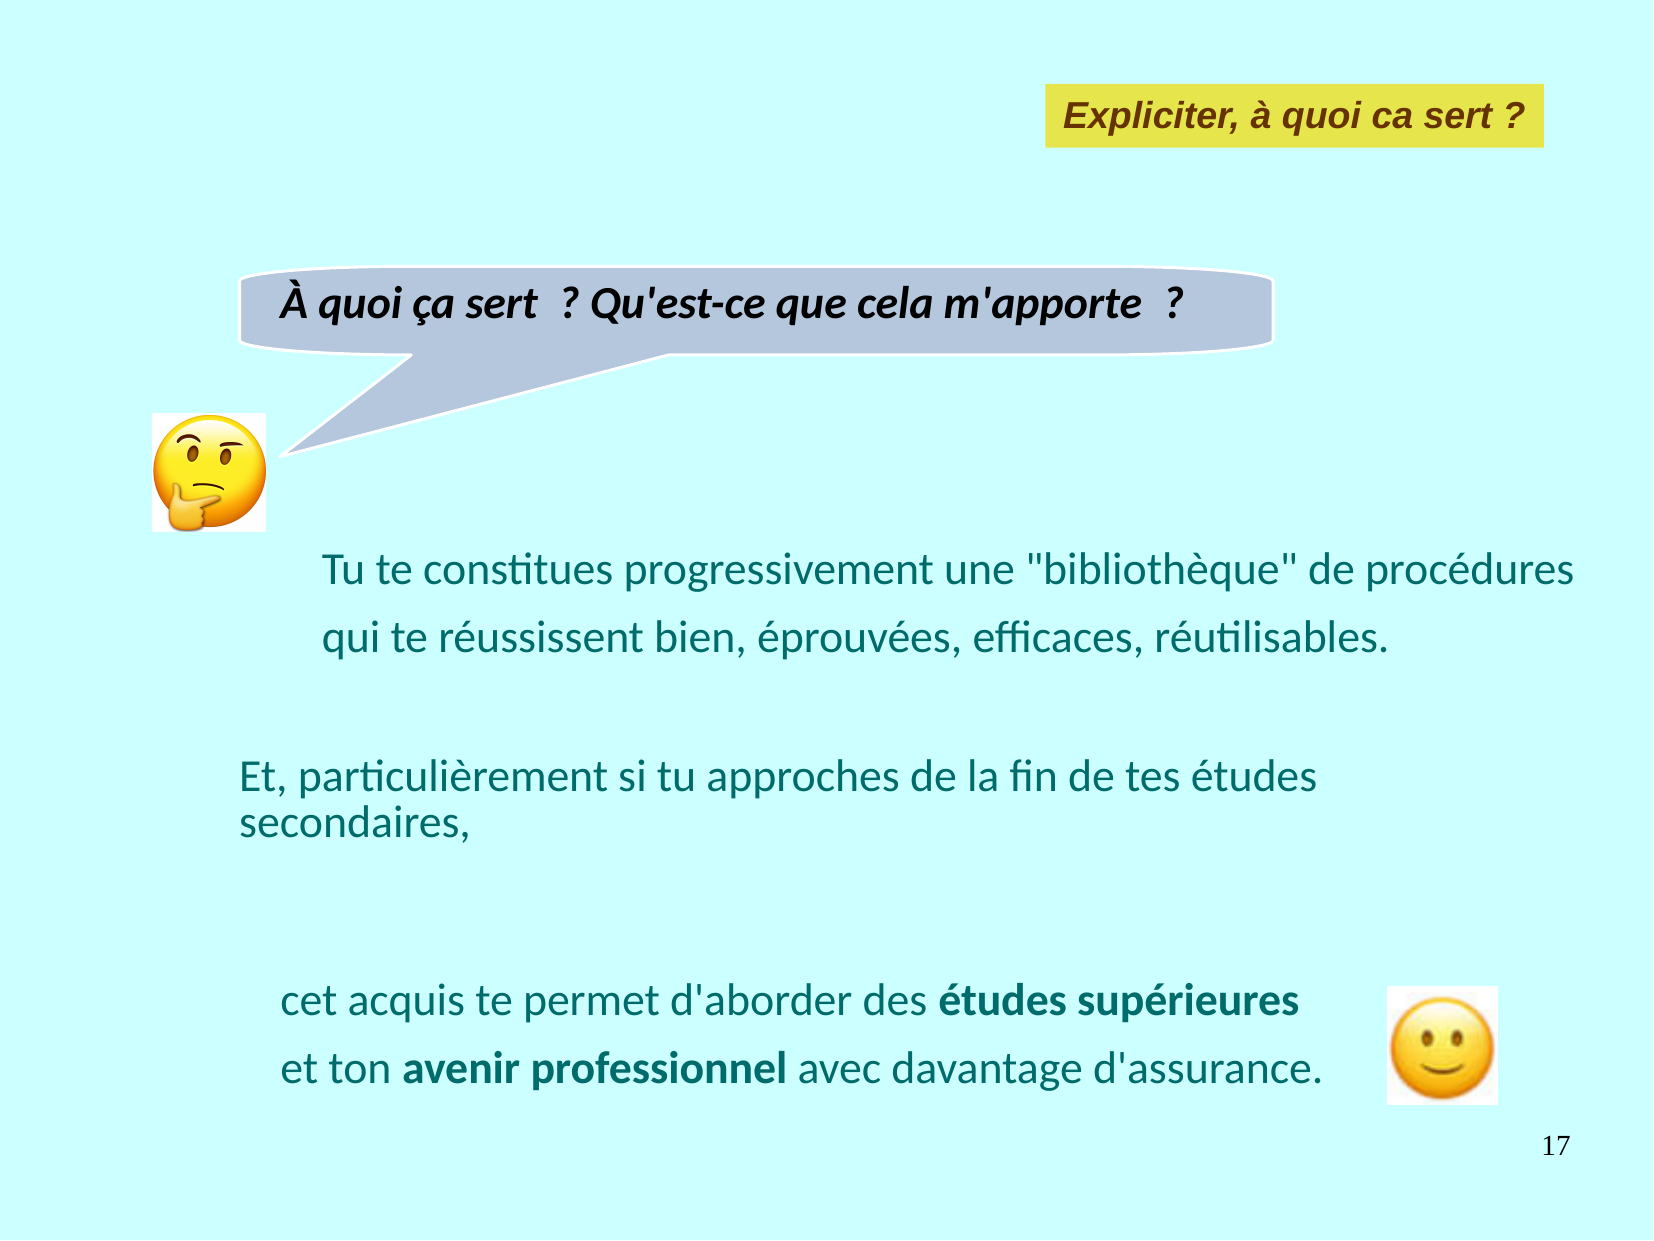

Expliciter, à quoi ca sert ?
À quoi ça sert  ? Qu'est-ce que cela m'apporte  ?
Tu te constitues progressivement une "bibliothèque" de procédures qui te réussissent bien, éprouvées, efficaces, réutilisables.
Et, particulièrement si tu approches de la fin de tes études secondaires,
cet acquis te permet d'aborder des études supérieures et ton avenir professionnel avec davantage d'assurance.
17